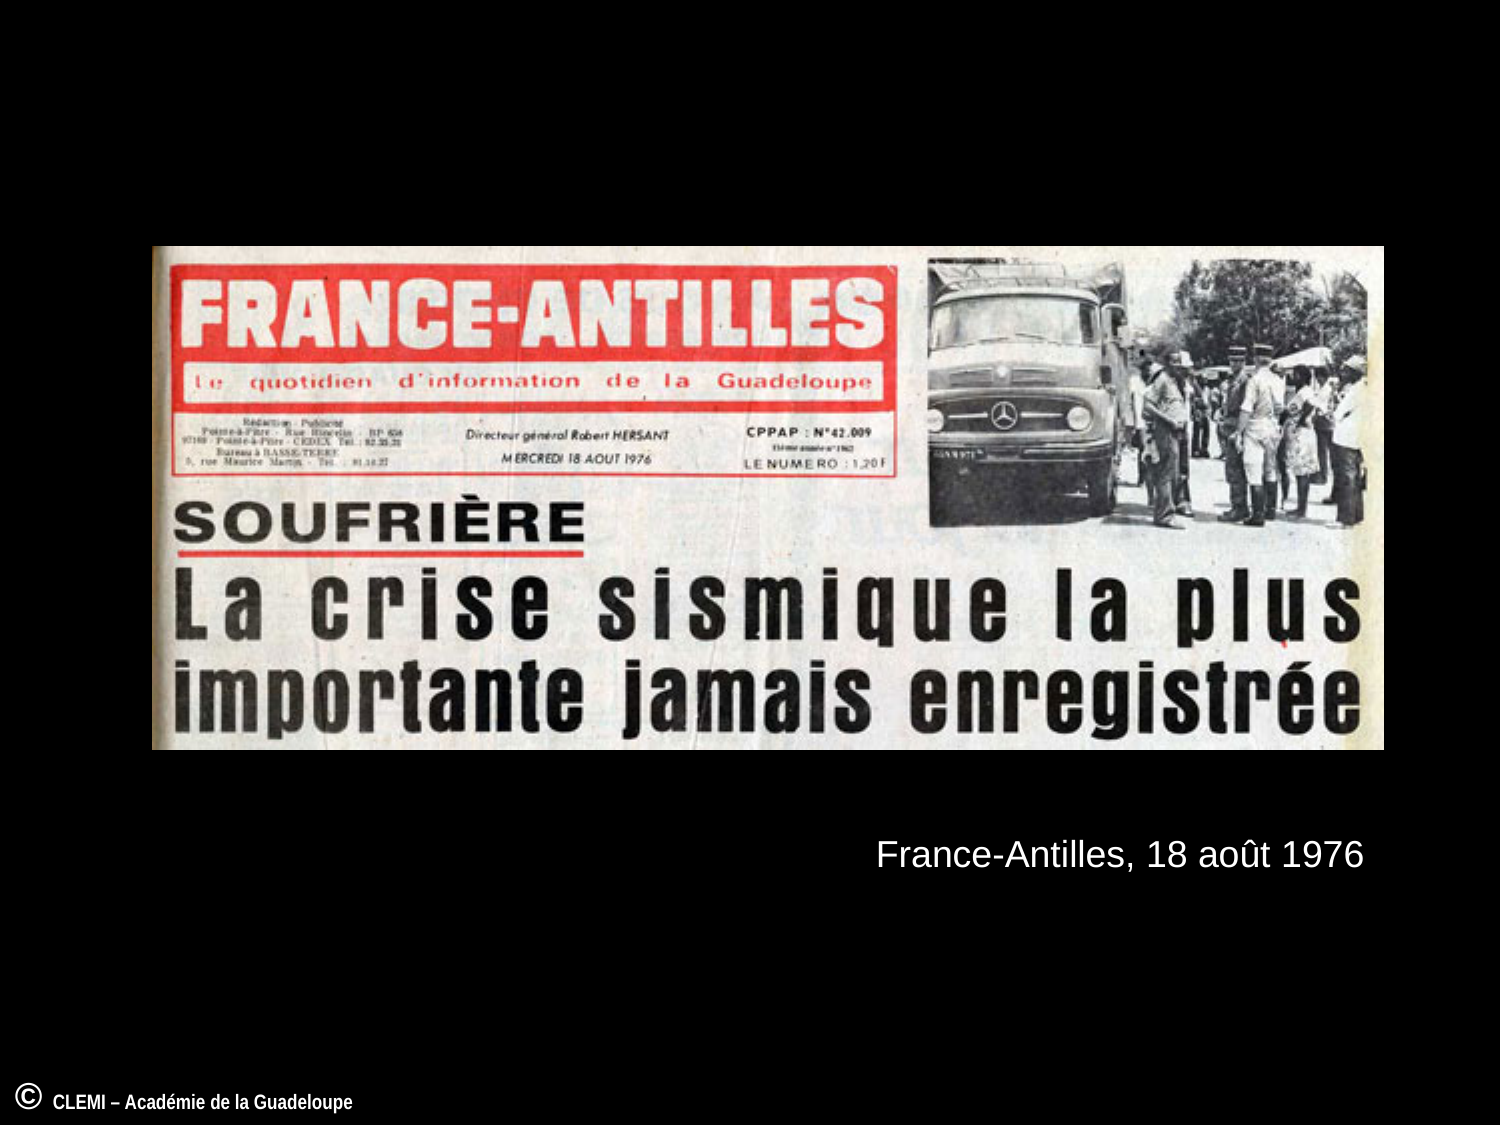

# France-Antilles, 18 août 1976
© CLEMI – Académie de la Guadeloupe